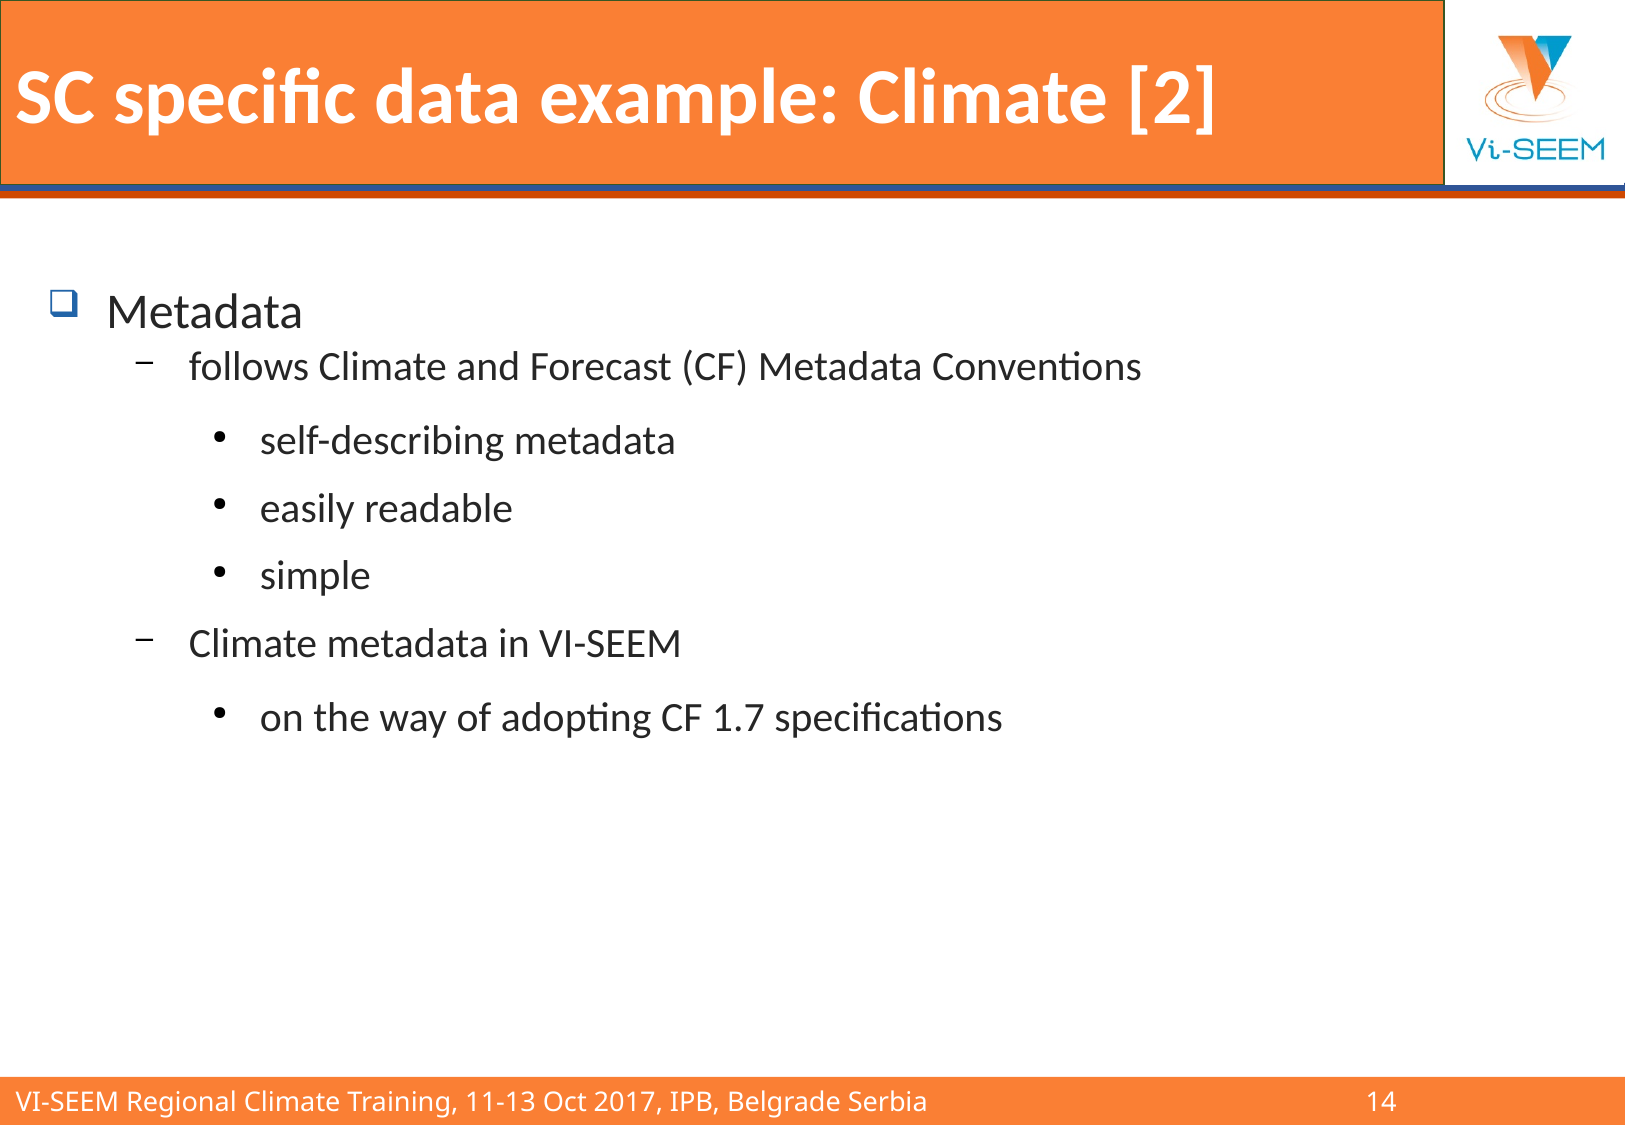

# SC specific data example: Climate [2]
Metadata
follows Climate and Forecast (CF) Metadata Conventions
self-describing metadata
easily readable
simple
Climate metadata in VI-SEEM
on the way of adopting CF 1.7 specifications
VI-SEEM Regional Climate Training, 11-13 Oct 2017, IPB, Belgrade Serbia